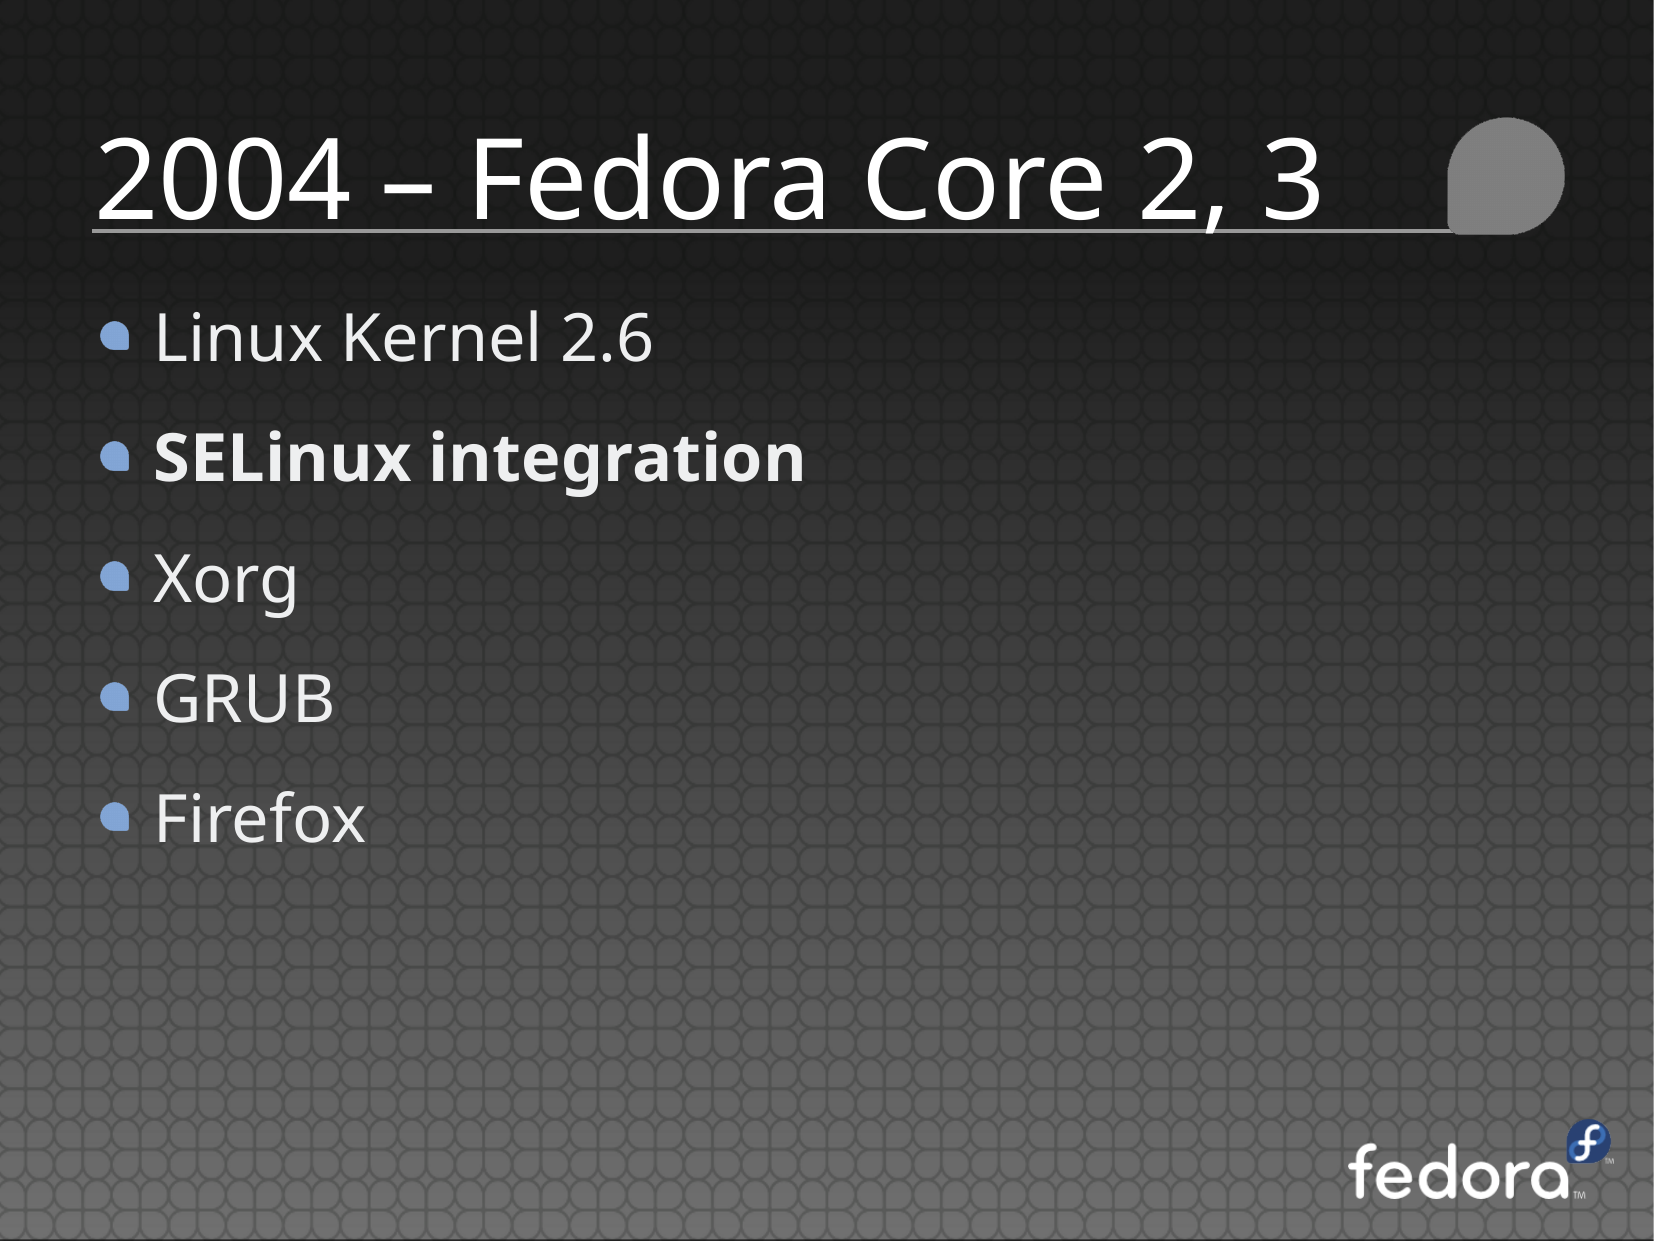

2004 – Fedora Core 2, 3
# Linux Kernel 2.6
SELinux integration
Xorg
GRUB
Firefox